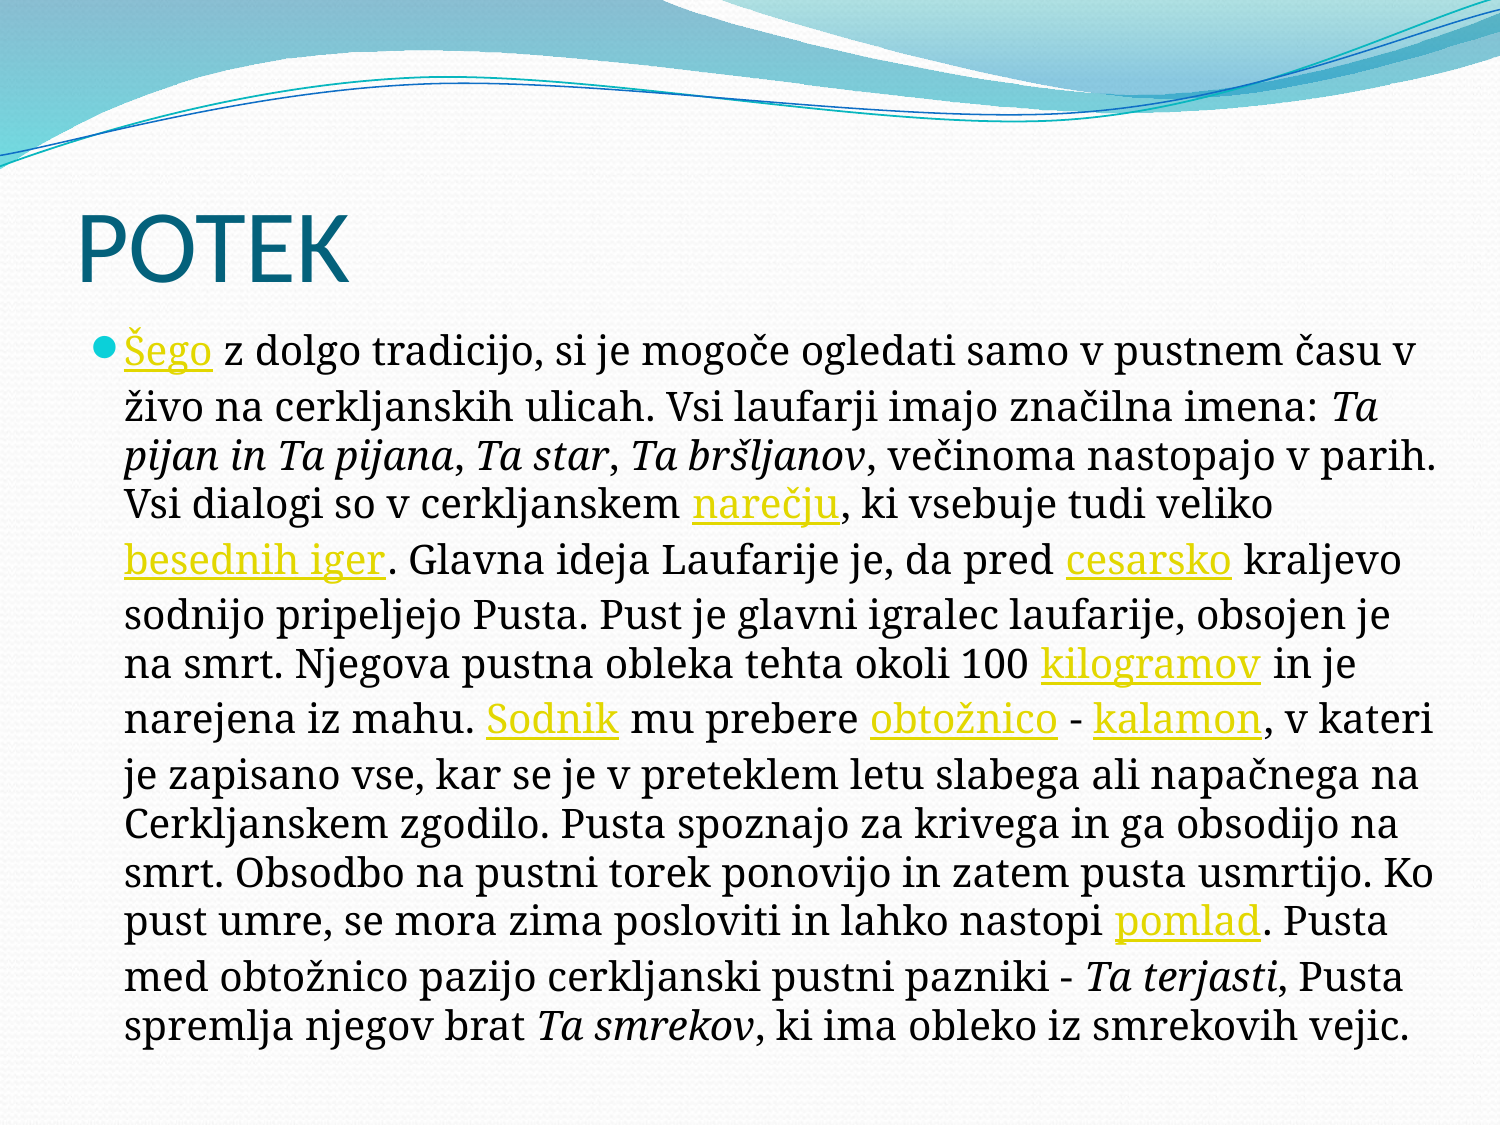

# POTEK
Šego z dolgo tradicijo, si je mogoče ogledati samo v pustnem času v živo na cerkljanskih ulicah. Vsi laufarji imajo značilna imena: Ta pijan in Ta pijana, Ta star, Ta bršljanov, večinoma nastopajo v parih. Vsi dialogi so v cerkljanskem narečju, ki vsebuje tudi veliko besednih iger. Glavna ideja Laufarije je, da pred cesarsko kraljevo sodnijo pripeljejo Pusta. Pust je glavni igralec laufarije, obsojen je na smrt. Njegova pustna obleka tehta okoli 100 kilogramov in je narejena iz mahu. Sodnik mu prebere obtožnico - kalamon, v kateri je zapisano vse, kar se je v preteklem letu slabega ali napačnega na Cerkljanskem zgodilo. Pusta spoznajo za krivega in ga obsodijo na smrt. Obsodbo na pustni torek ponovijo in zatem pusta usmrtijo. Ko pust umre, se mora zima posloviti in lahko nastopi pomlad. Pusta med obtožnico pazijo cerkljanski pustni pazniki - Ta terjasti, Pusta spremlja njegov brat Ta smrekov, ki ima obleko iz smrekovih vejic.